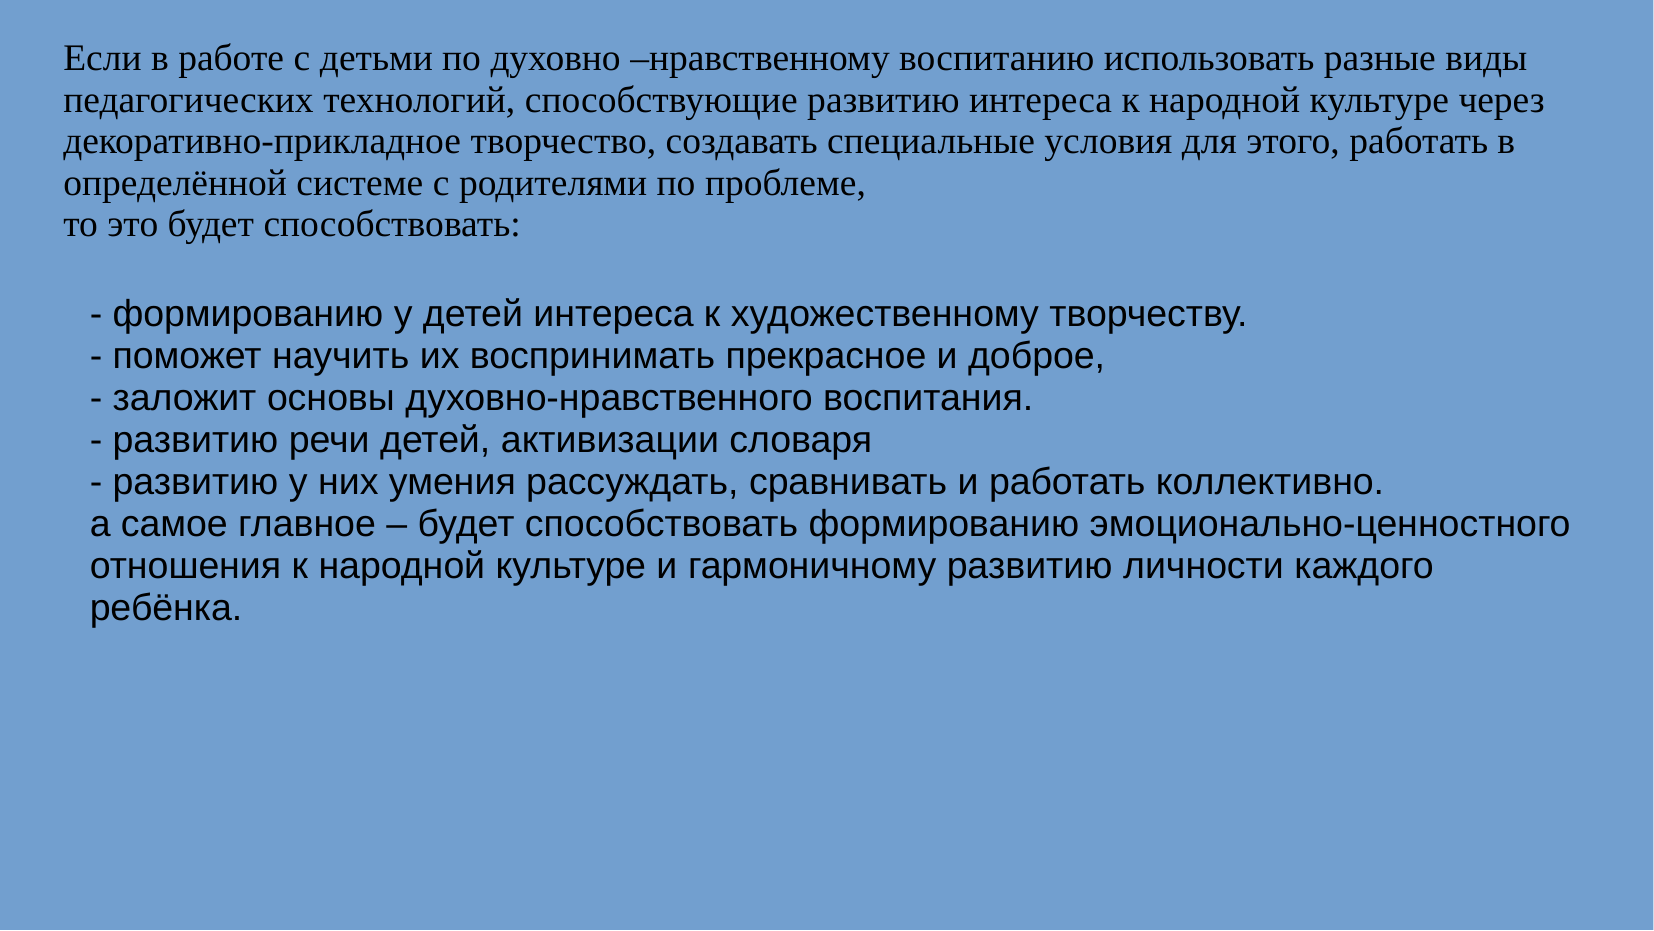

Если в работе с детьми по духовно –нравственному воспитанию использовать разные виды педагогических технологий, способствующие развитию интереса к народной культуре через декоративно-прикладное творчество, создавать специальные условия для этого, работать в определённой системе с родителями по проблеме,
то это будет способствовать:
#
- формированию у детей интереса к художественному творчеству.
- поможет научить их воспринимать прекрасное и доброе,
- заложит основы духовно-нравственного воспитания.
- развитию речи детей, активизации словаря
- развитию у них умения рассуждать, сравнивать и работать коллективно.
а самое главное – будет способствовать формированию эмоционально-ценностного отношения к народной культуре и гармоничному развитию личности каждого ребёнка.